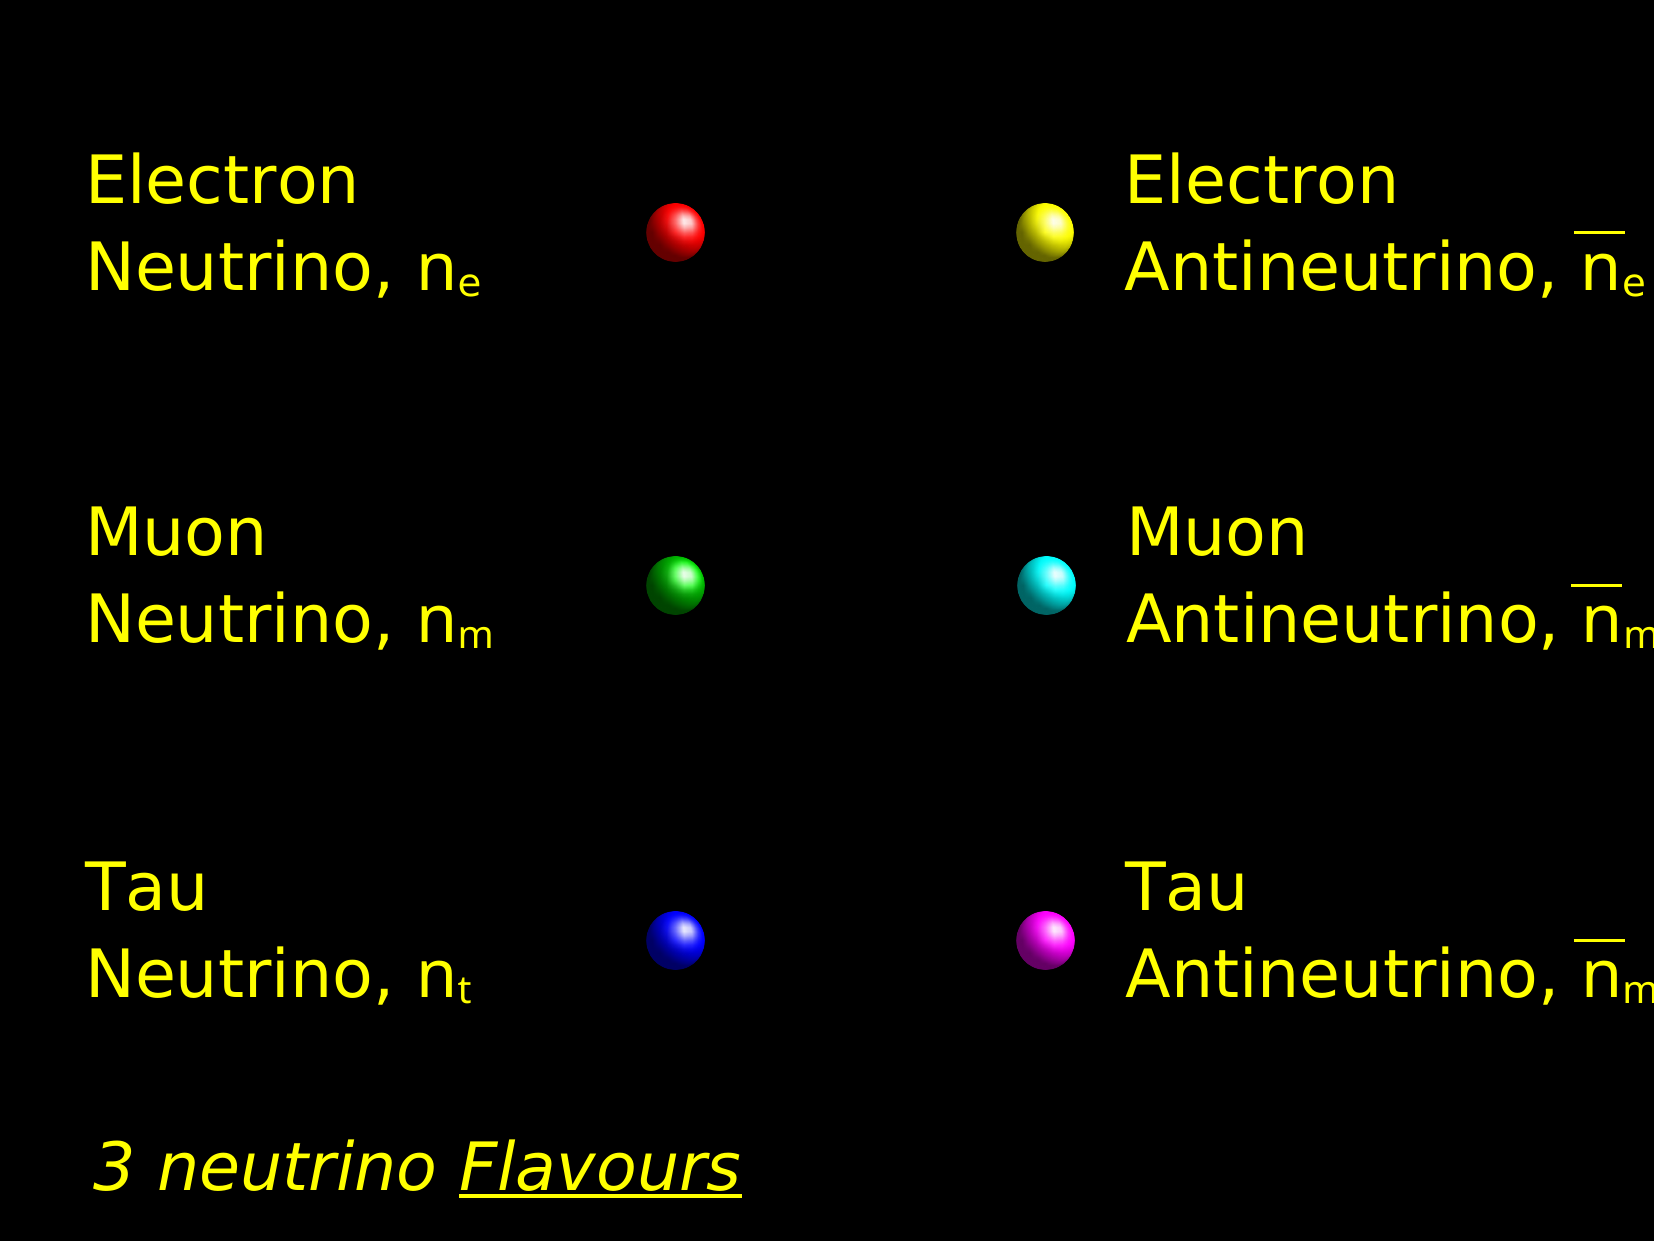

Electron
Neutrino, ne
Electron
Antineutrino, ne
Muon
Neutrino, nm
Muon
Antineutrino, nm
Tau
Neutrino, nt
Tau
Antineutrino, nm
3 neutrino Flavours